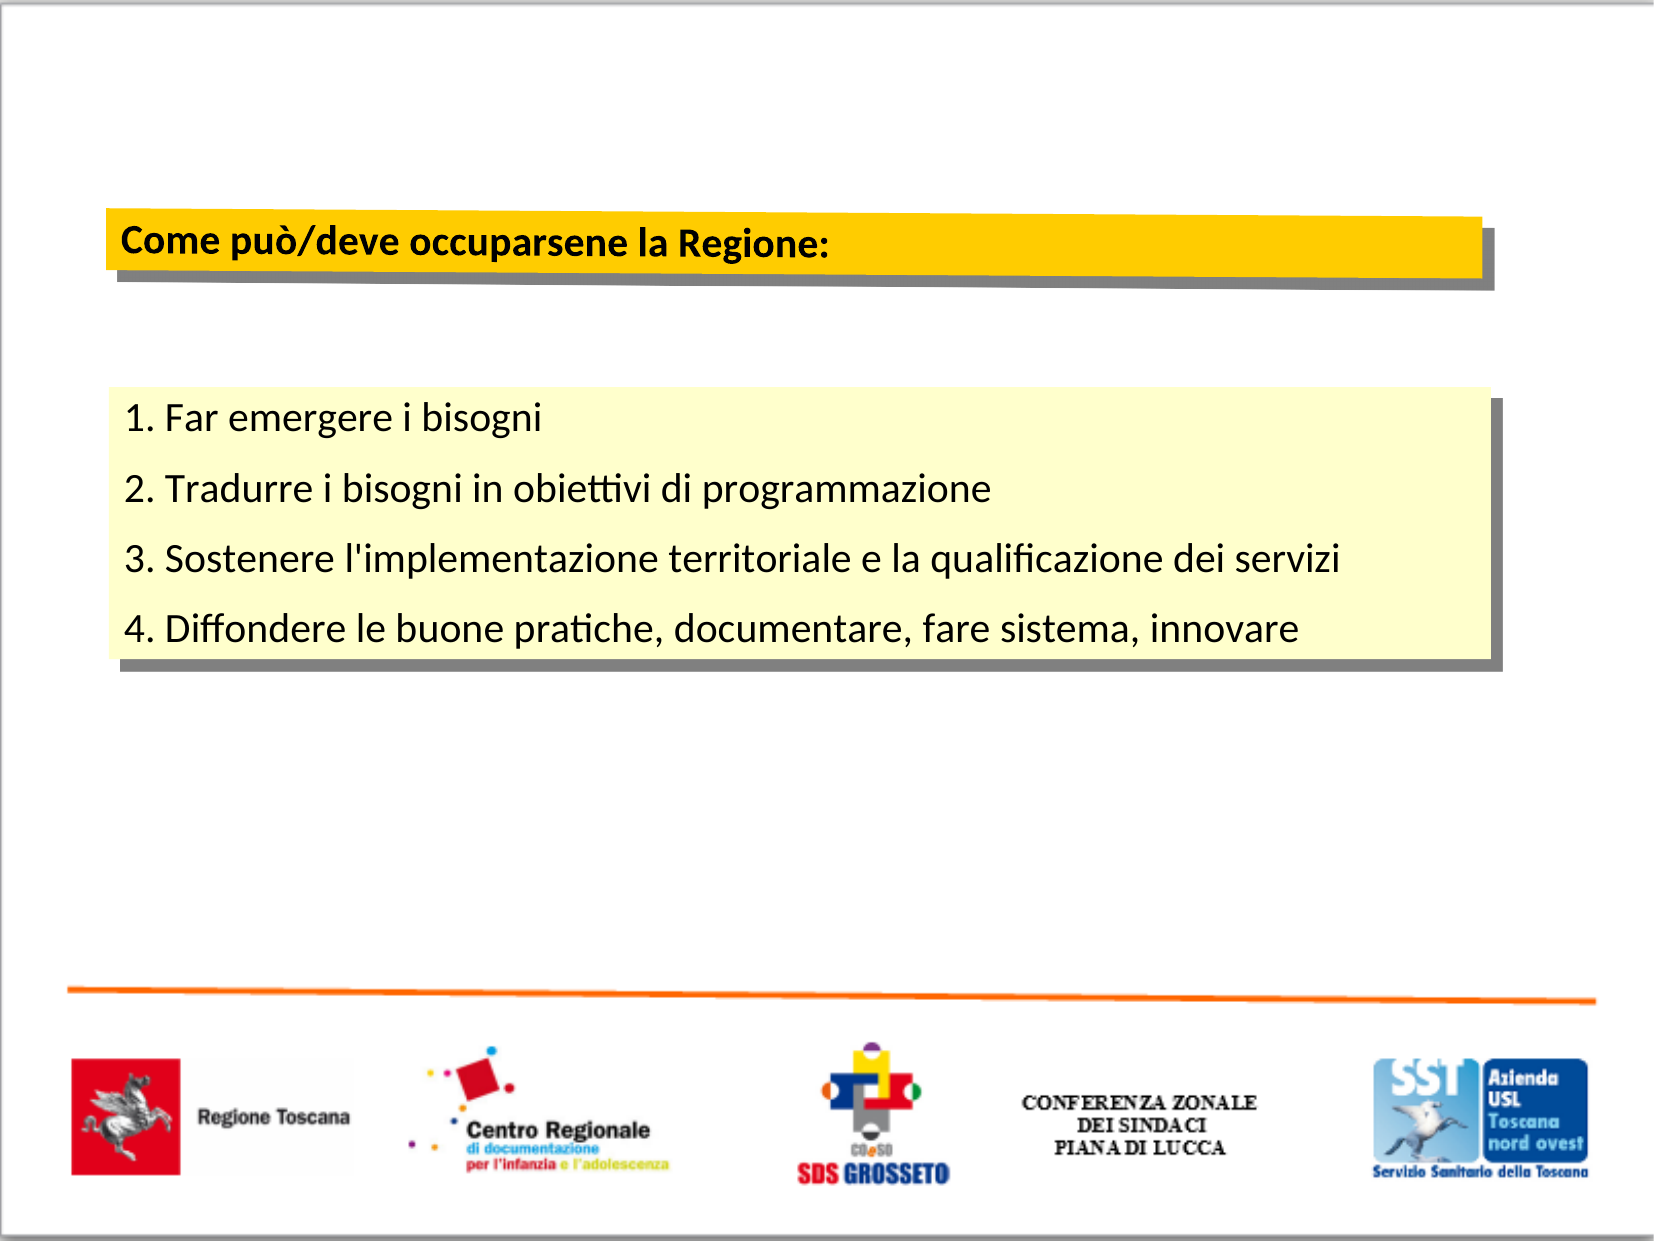

Come può/deve occuparsene la Regione:
1. Far emergere i bisogni
2. Tradurre i bisogni in obiettivi di programmazione
3. Sostenere l'implementazione territoriale e la qualificazione dei servizi
4. Diffondere le buone pratiche, documentare, fare sistema, innovare